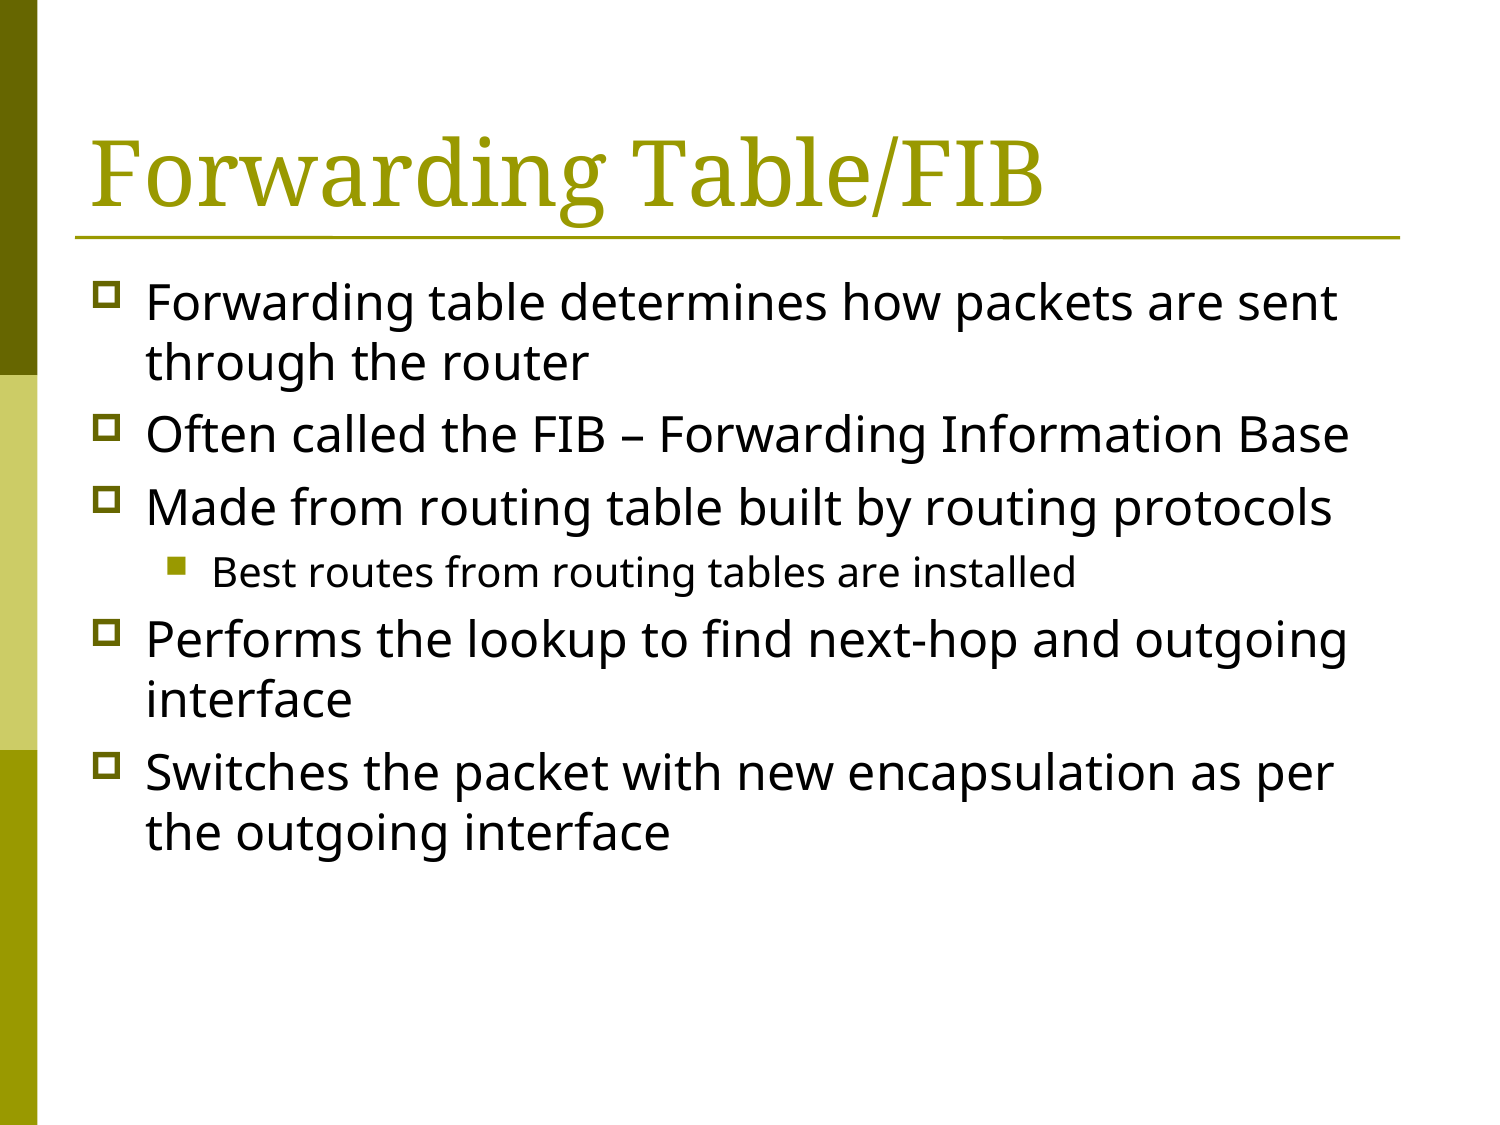

# Forwarding Table/FIB
Forwarding table determines how packets are sent through the router
Often called the FIB – Forwarding Information Base
Made from routing table built by routing protocols
Best routes from routing tables are installed
Performs the lookup to find next-hop and outgoing interface
Switches the packet with new encapsulation as per the outgoing interface